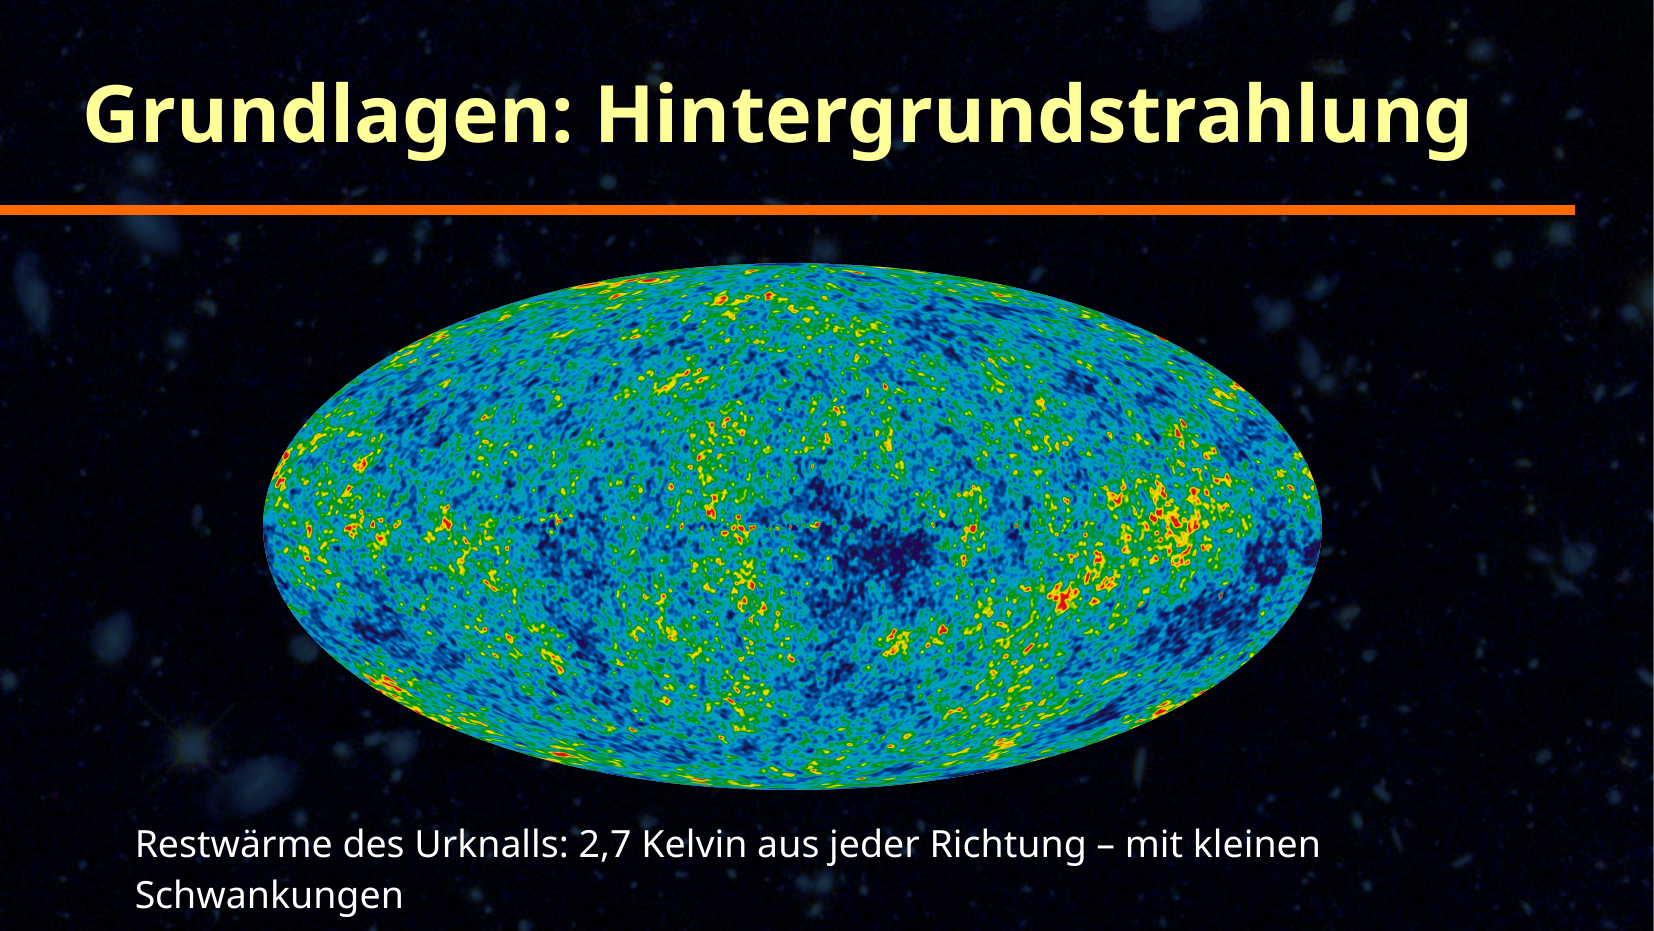

# Grundlagen: Hintergrundstrahlung
Restwärme des Urknalls: 2,7 Kelvin aus jeder Richtung – mit kleinen Schwankungen